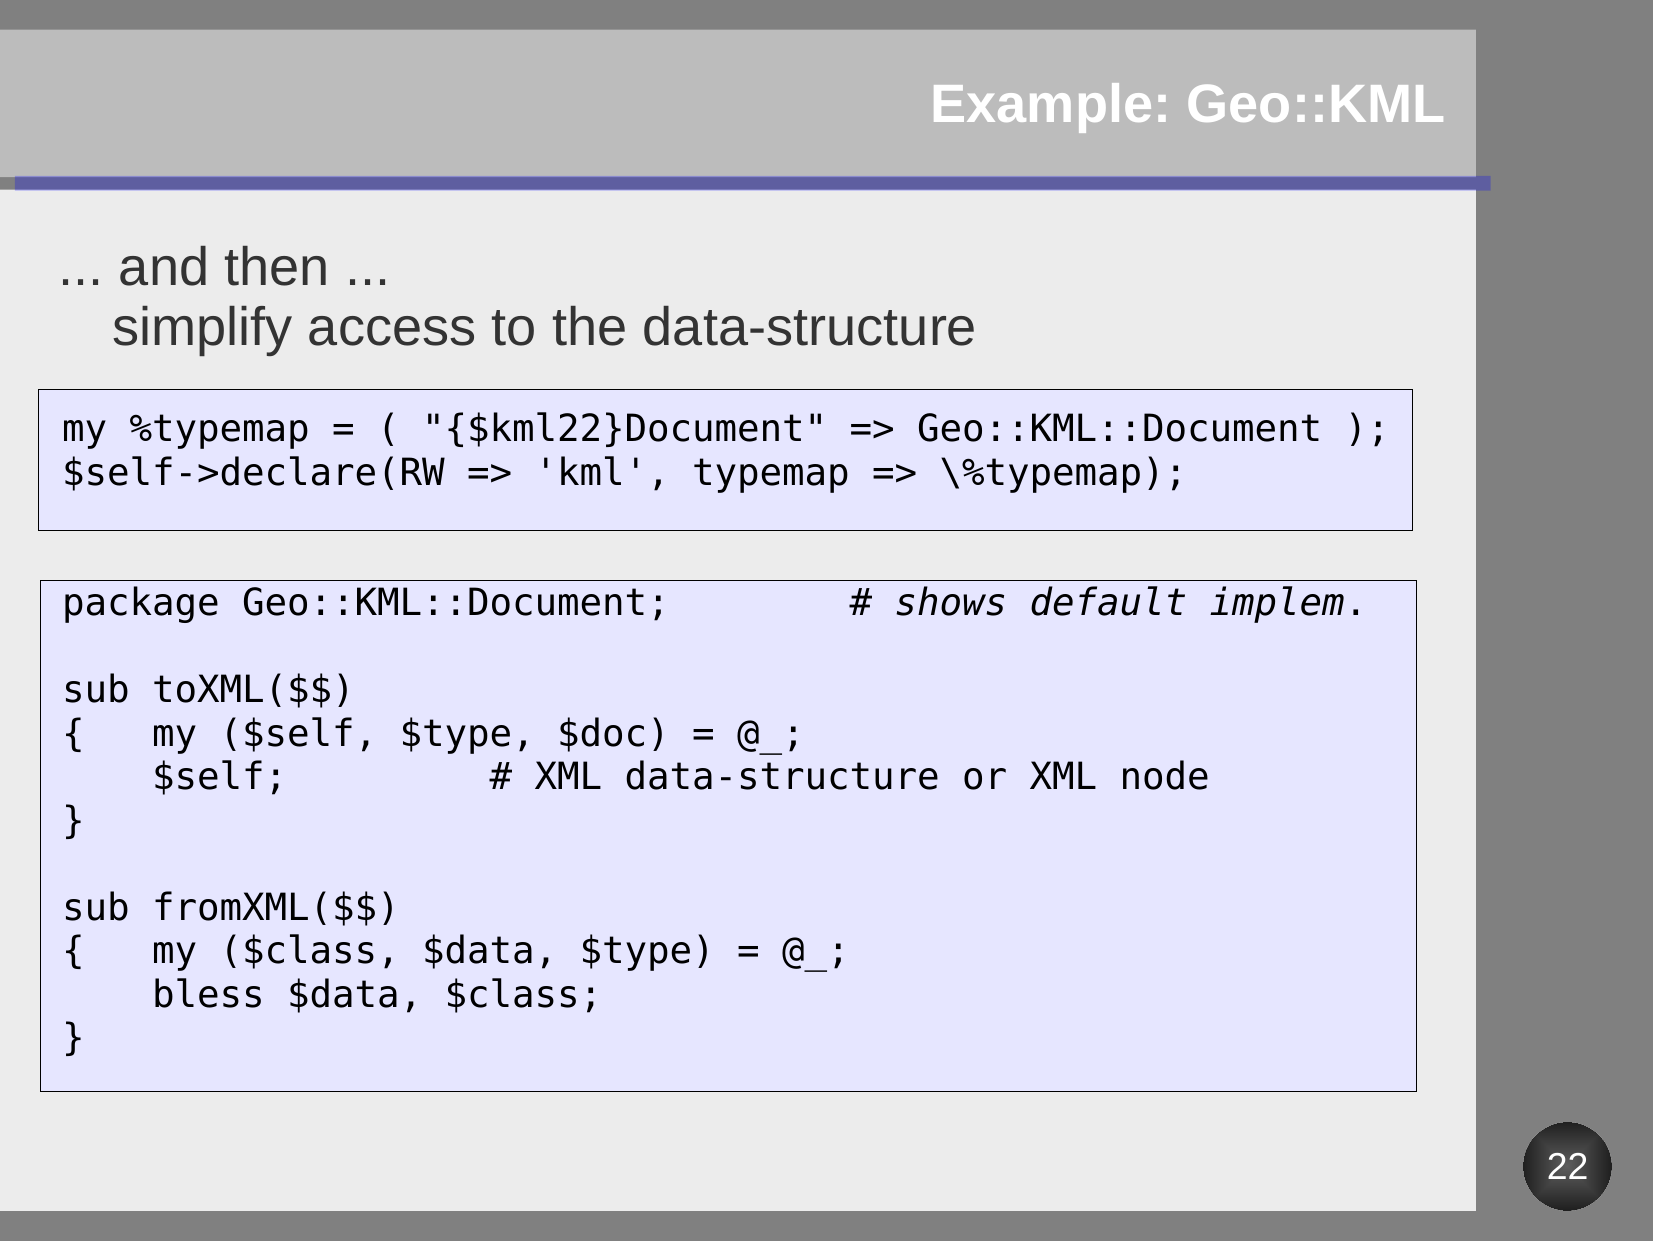

# Example: Geo::KML
... and then ...
simplify access to the data-structure
my %typemap = ( "{$kml22}Document" => Geo::KML::Document );
$self->declare(RW => 'kml', typemap => \%typemap);
package Geo::KML::Document; # shows default implem.
sub toXML($$)
{ my ($self, $type, $doc) = @_;
 $self; # XML data-structure or XML node
}
sub fromXML($$)
{ my ($class, $data, $type) = @_;
 bless $data, $class;
}